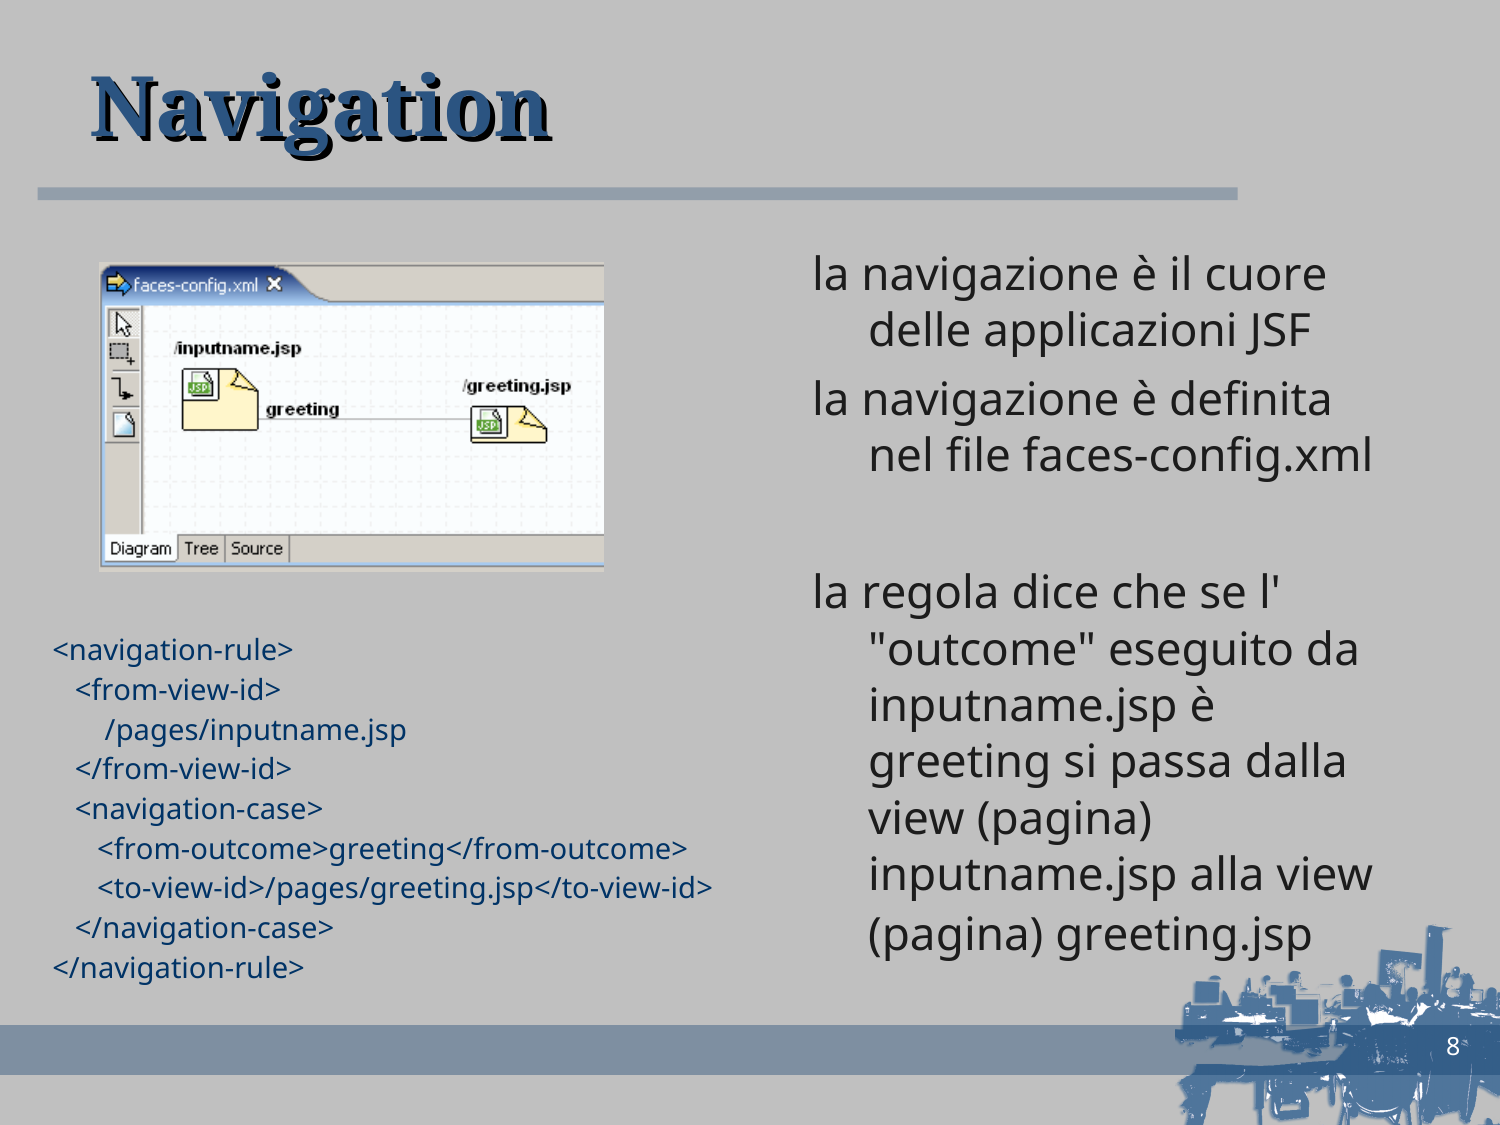

# Navigation
la navigazione è il cuore delle applicazioni JSF
la navigazione è definita nel file faces-config.xml
la regola dice che se l' "outcome" eseguito da inputname.jsp è greeting si passa dalla view (pagina) inputname.jsp alla view (pagina) greeting.jsp
<navigation-rule>
 <from-view-id>
 /pages/inputname.jsp
 </from-view-id>
 <navigation-case>
 <from-outcome>greeting</from-outcome>
 <to-view-id>/pages/greeting.jsp</to-view-id>
 </navigation-case>
</navigation-rule>